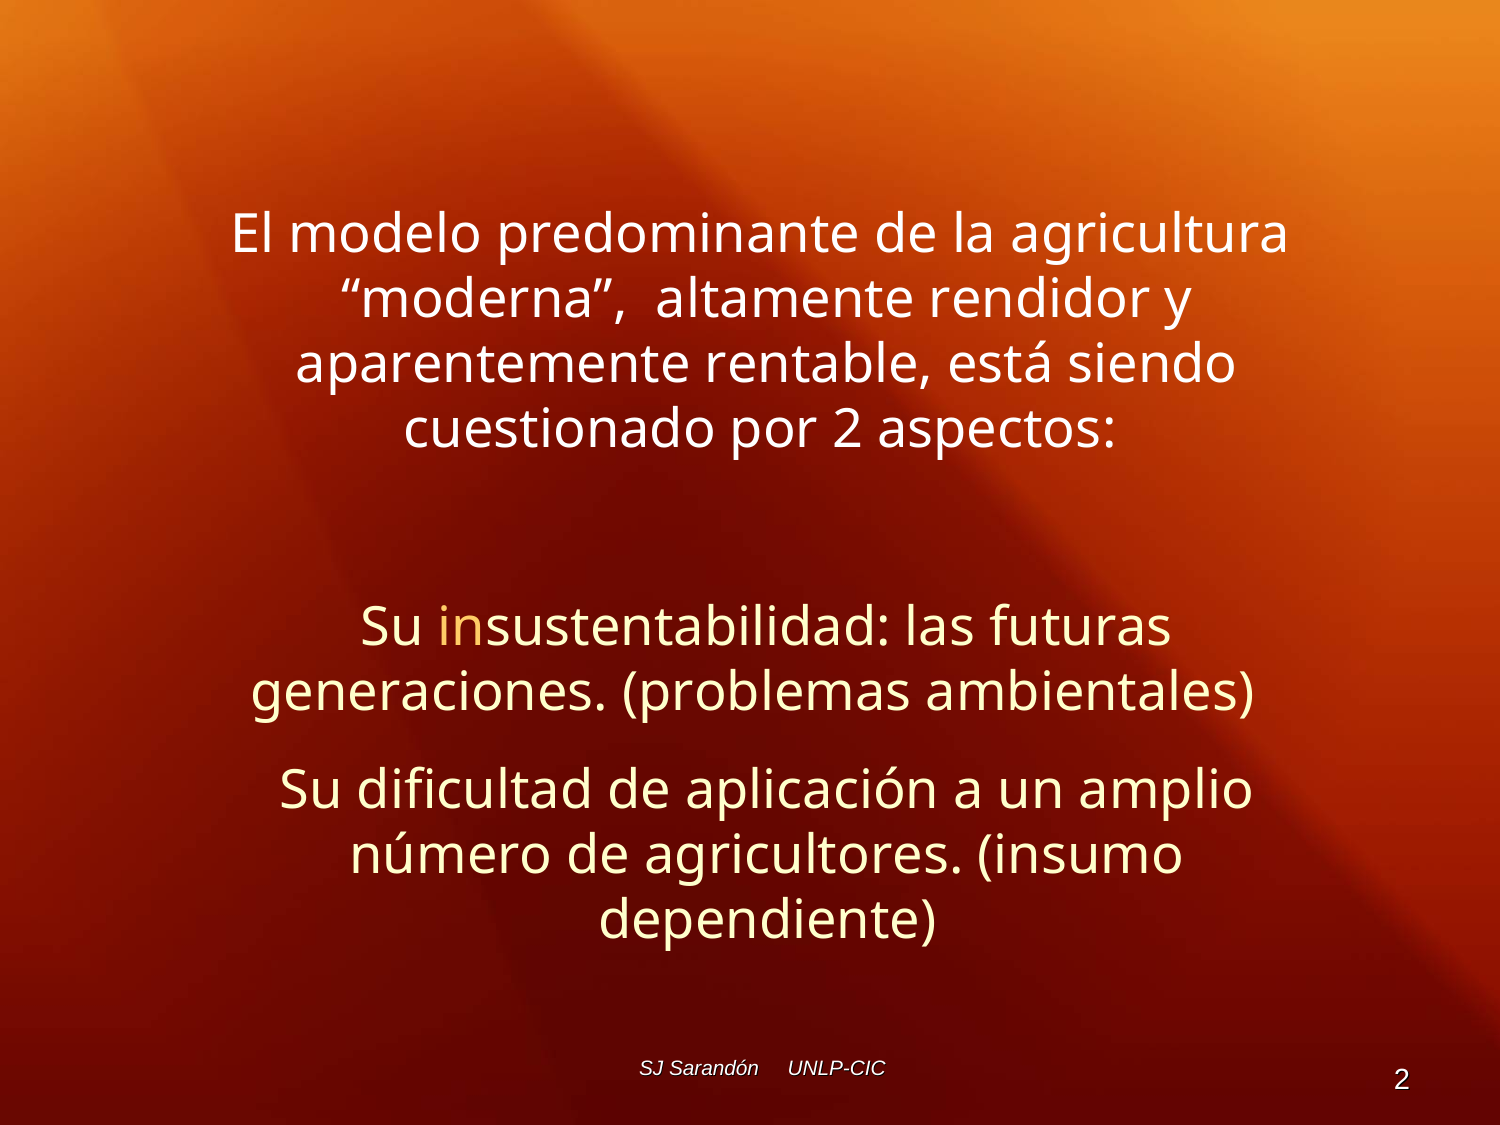

El modelo predominante de la agricultura “moderna”, altamente rendidor y aparentemente rentable, está siendo cuestionado por 2 aspectos:
Su insustentabilidad: las futuras generaciones. (problemas ambientales)
Su dificultad de aplicación a un amplio número de agricultores. (insumo dependiente)
SJ Sarandón UNLP-CIC